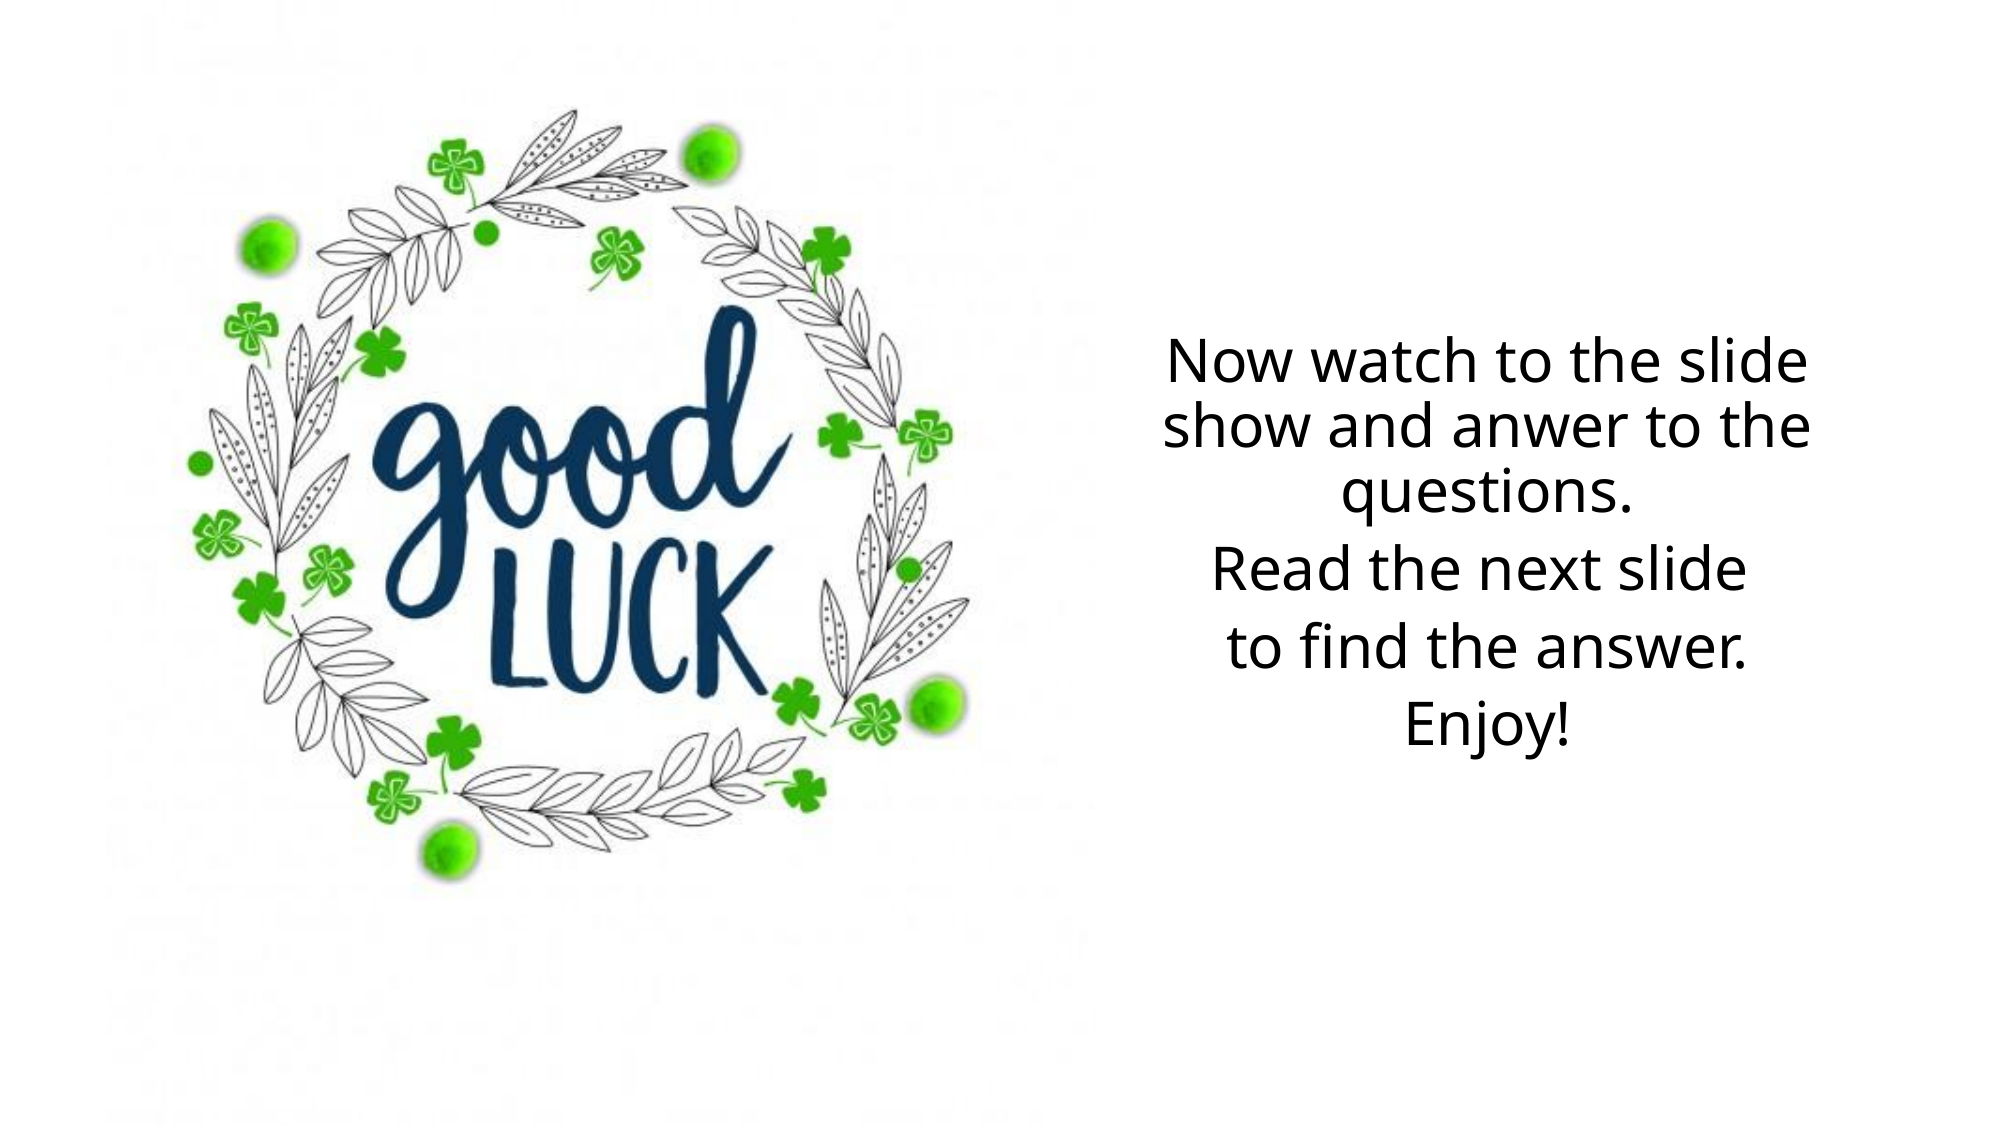

Now watch to the slide show and anwer to the questions.​
Read the next slide
to find the answer.​
Enjoy!